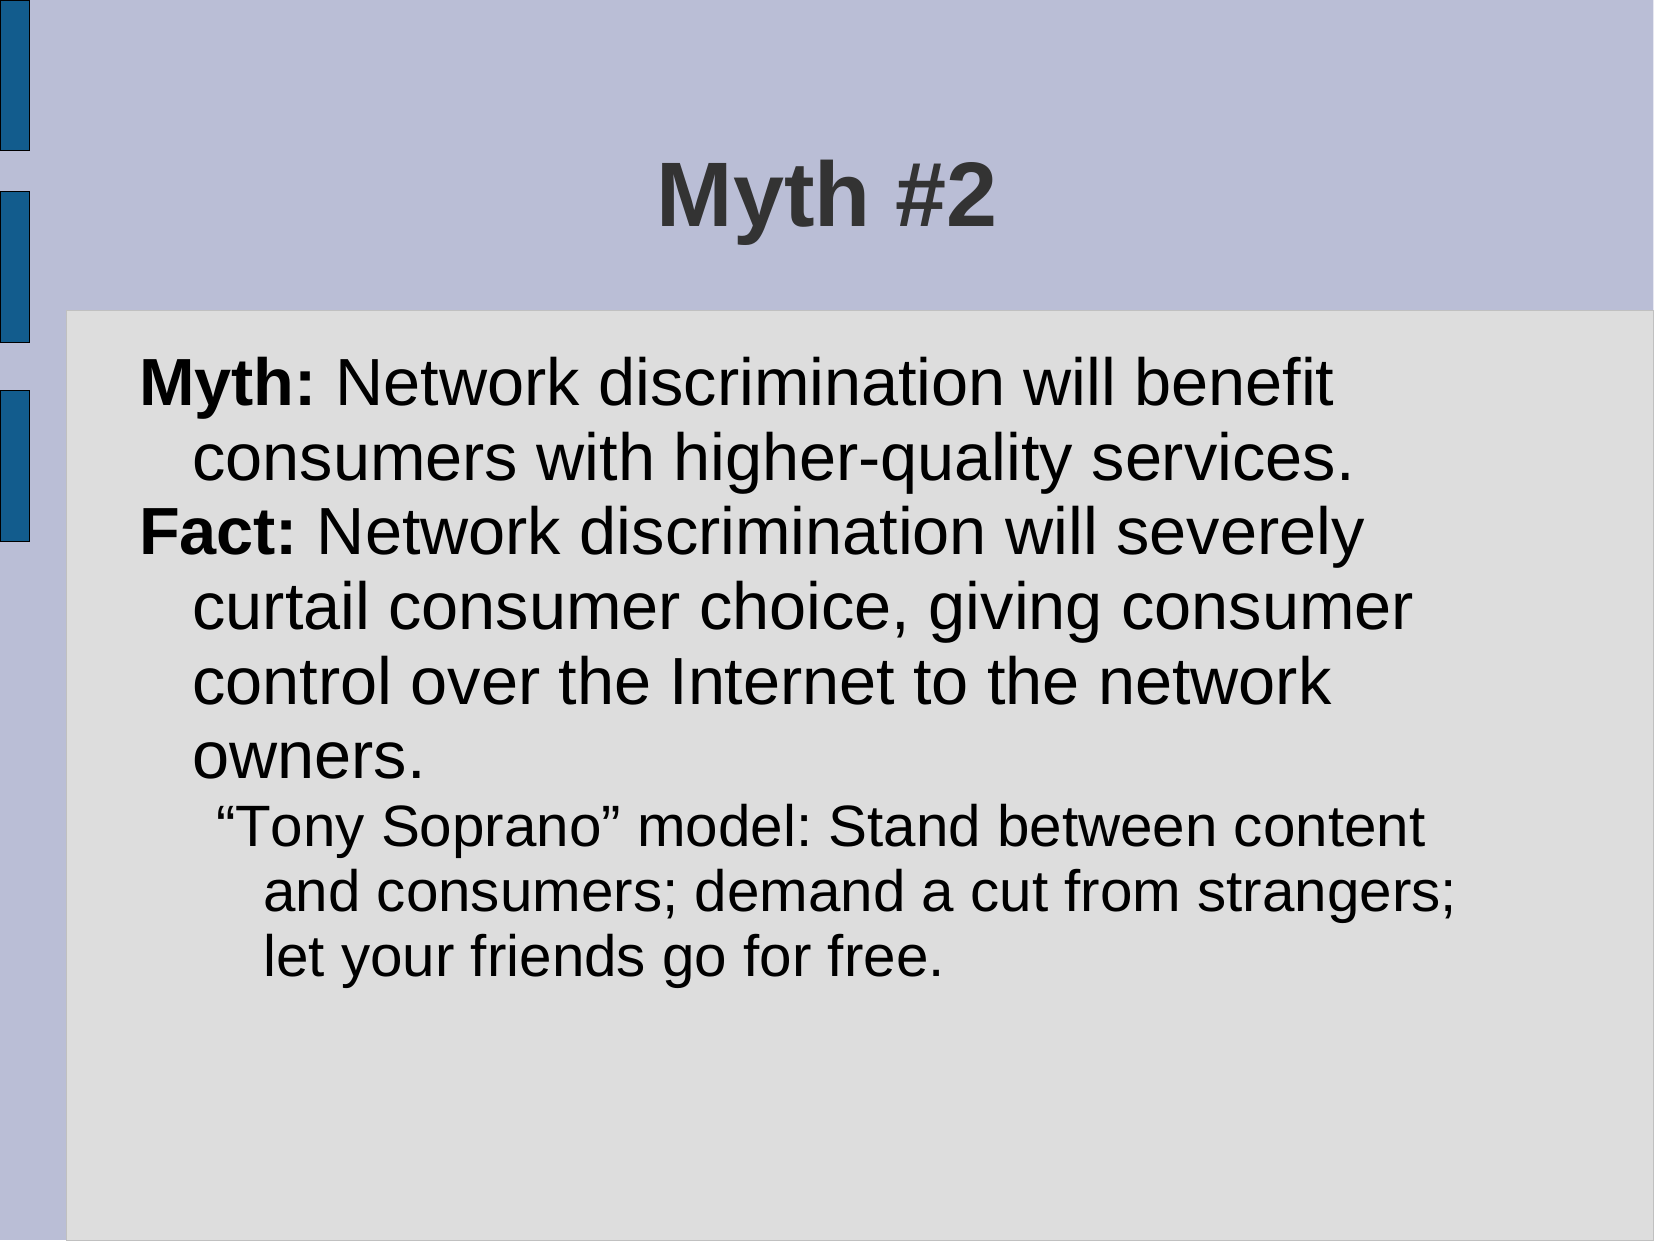

# Myth #2
Myth: Network discrimination will benefit consumers with higher-quality services.
Fact: Network discrimination will severely curtail consumer choice, giving consumer control over the Internet to the network owners.
“Tony Soprano” model: Stand between content and consumers; demand a cut from strangers; let your friends go for free.